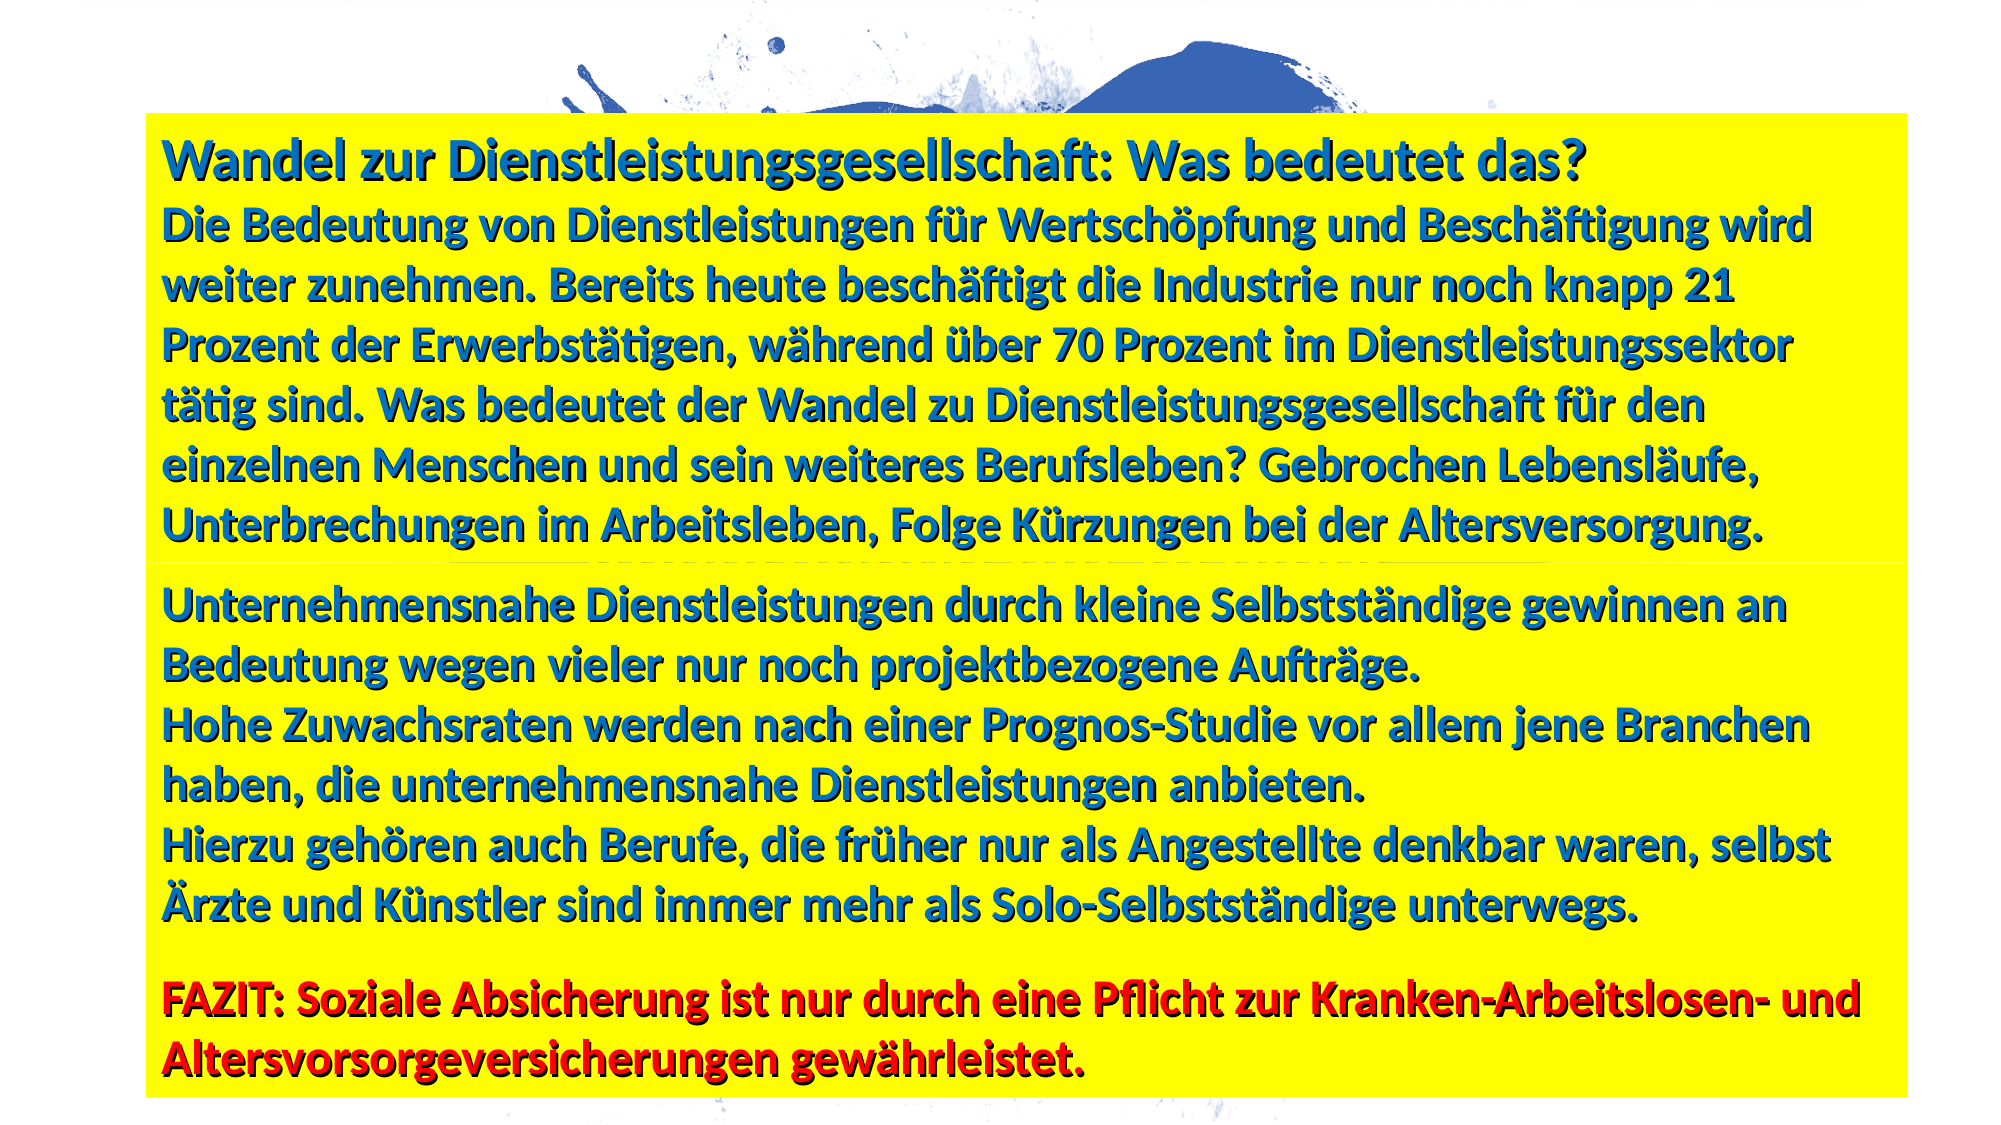

Wandel zur Dienstleistungsgesellschaft: Was bedeutet das?
Die Bedeutung von Dienstleistungen für Wertschöpfung und Beschäftigung wird weiter zunehmen. Bereits heute beschäftigt die Industrie nur noch knapp 21 Prozent der Erwerbstätigen, während über 70 Prozent im Dienstleistungssektor tätig sind. Was bedeutet der Wandel zu Dienstleistungsgesellschaft für den einzelnen Menschen und sein weiteres Berufsleben? Gebrochen Lebensläufe, Unterbrechungen im Arbeitsleben, Folge Kürzungen bei der Altersversorgung.
Die Veränderungen am Arbeitsmarkt erfordern notwendige Änderungen hin zu einer
Liberalen Sozialen Marktwirtschaft
Unternehmensnahe Dienstleistungen durch kleine Selbstständige gewinnen an Bedeutung wegen vieler nur noch projektbezogene Aufträge.
Hohe Zuwachsraten werden nach einer Prognos-Studie vor allem jene Branchen haben, die unternehmensnahe Dienstleistungen anbieten.
Hierzu gehören auch Berufe, die früher nur als Angestellte denkbar waren, selbst Ärzte und Künstler sind immer mehr als Solo-Selbstständige unterwegs.
FAZIT: Soziale Absicherung ist nur durch eine Pflicht zur Kranken-Arbeitslosen- und Altersvorsorgeversicherungen gewährleistet.